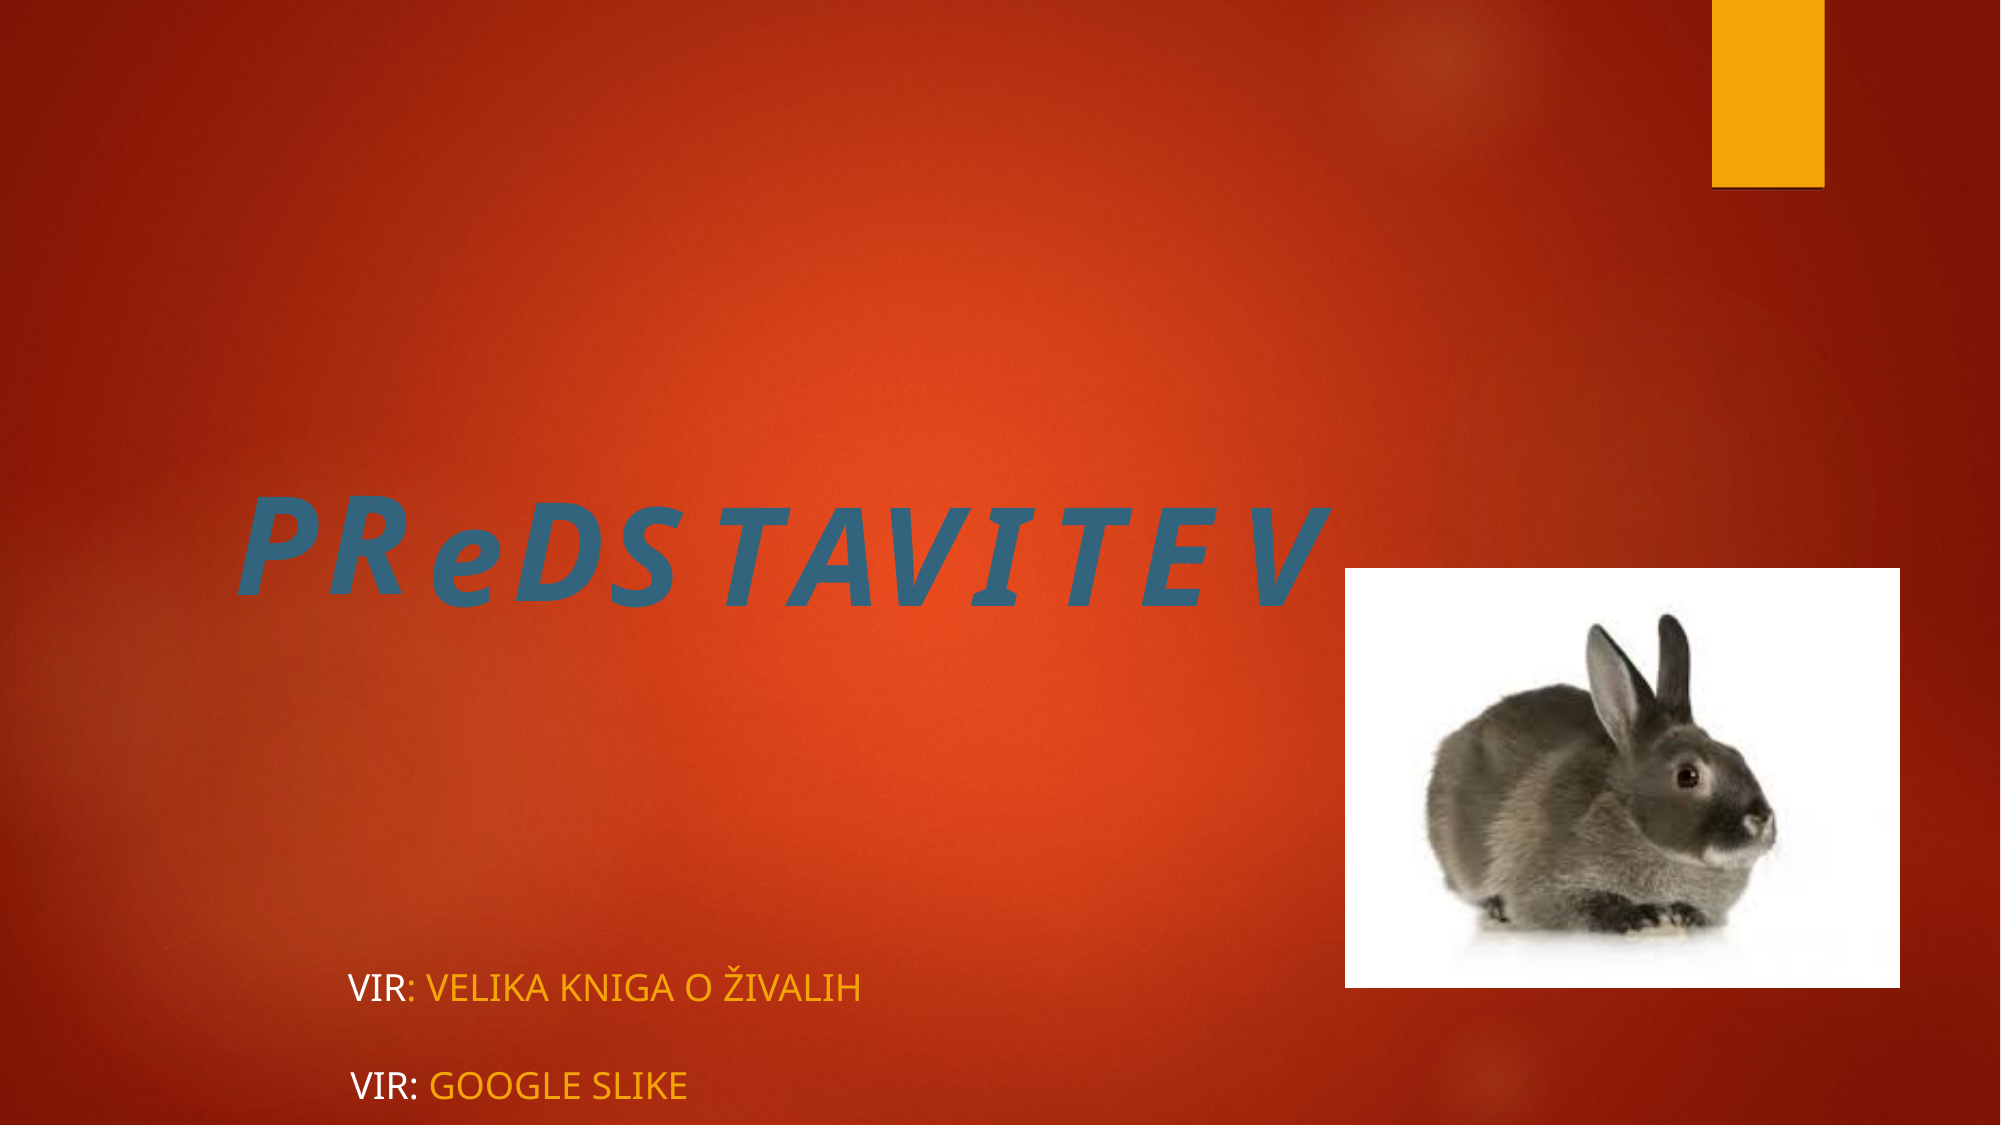

# P
R
D
e
S
T
A
V
I
T
E
V
VIR: VELIKA KNIGA O ŽIVALIH
VIR: GOOGLE SLIKE